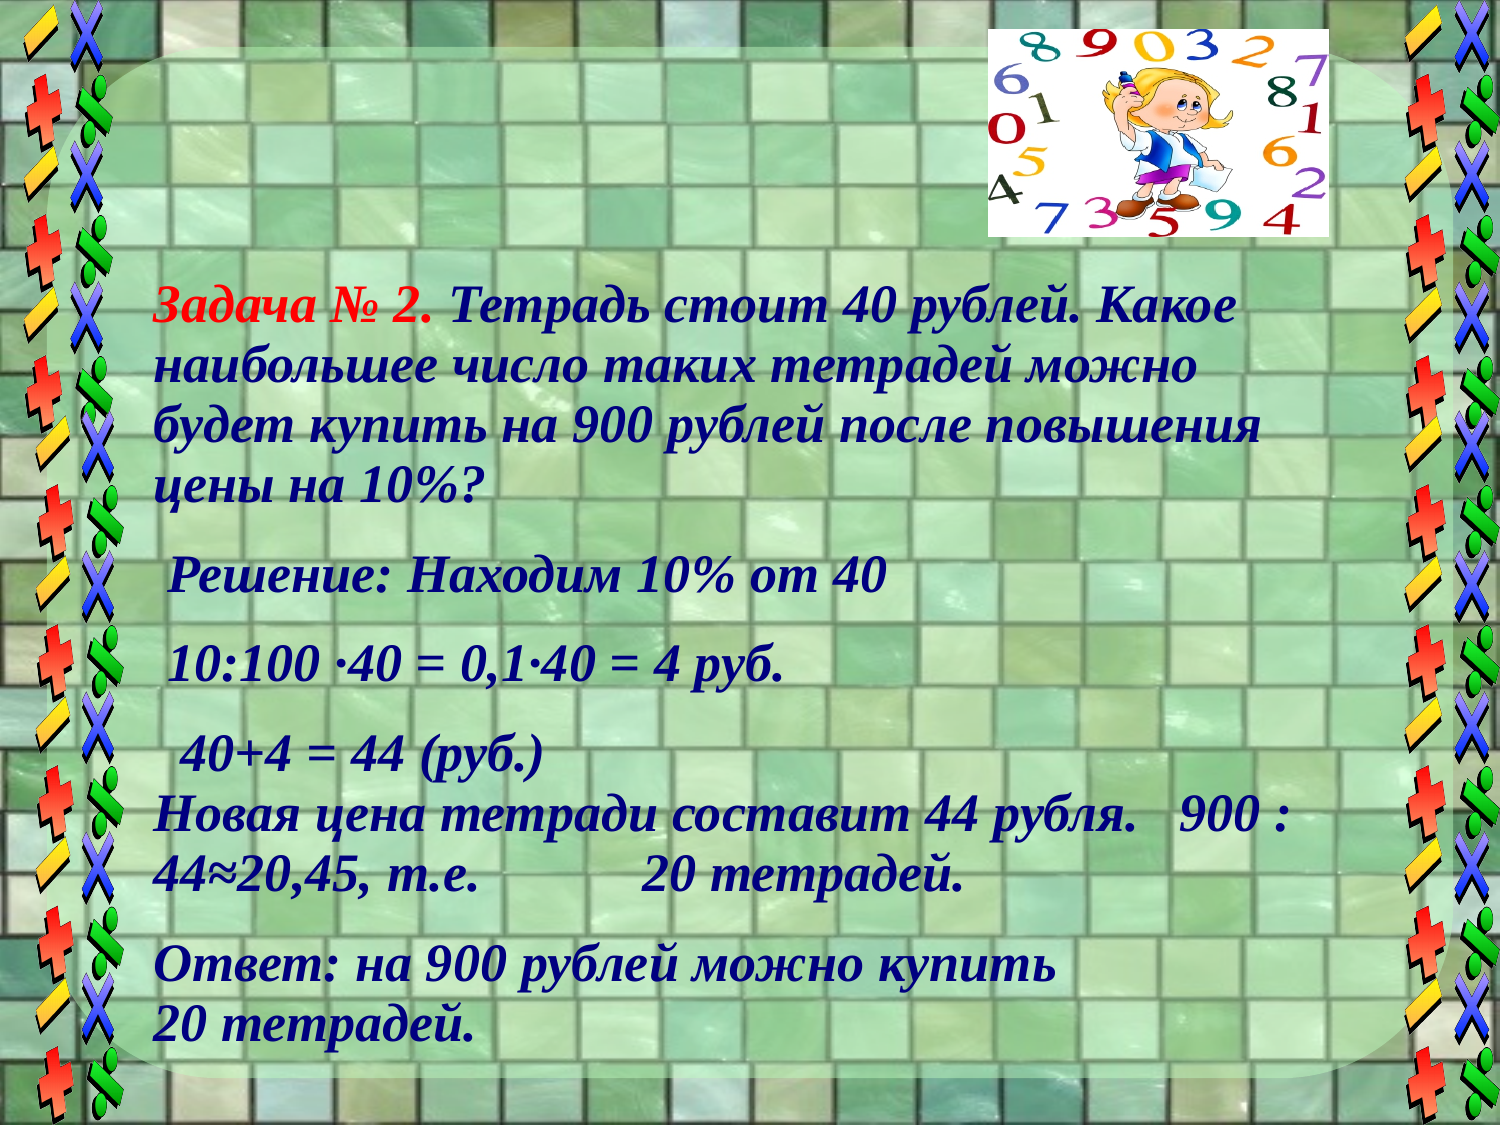

#
Задача № 2. Тетрадь стоит 40 рублей. Какое наибольшее число таких тетрадей можно будет купить на 900 рублей после повышения цены на 10%?
 Решение: Находим 10% от 40
 10:100 ·40 = 0,1·40 = 4 руб.
 40+4 = 44 (руб.)
Новая цена тетради составит 44 рубля. 900 : 44≈20,45, т.е. 20 тетрадей.
Ответ: на 900 рублей можно купить 20 тетрадей.